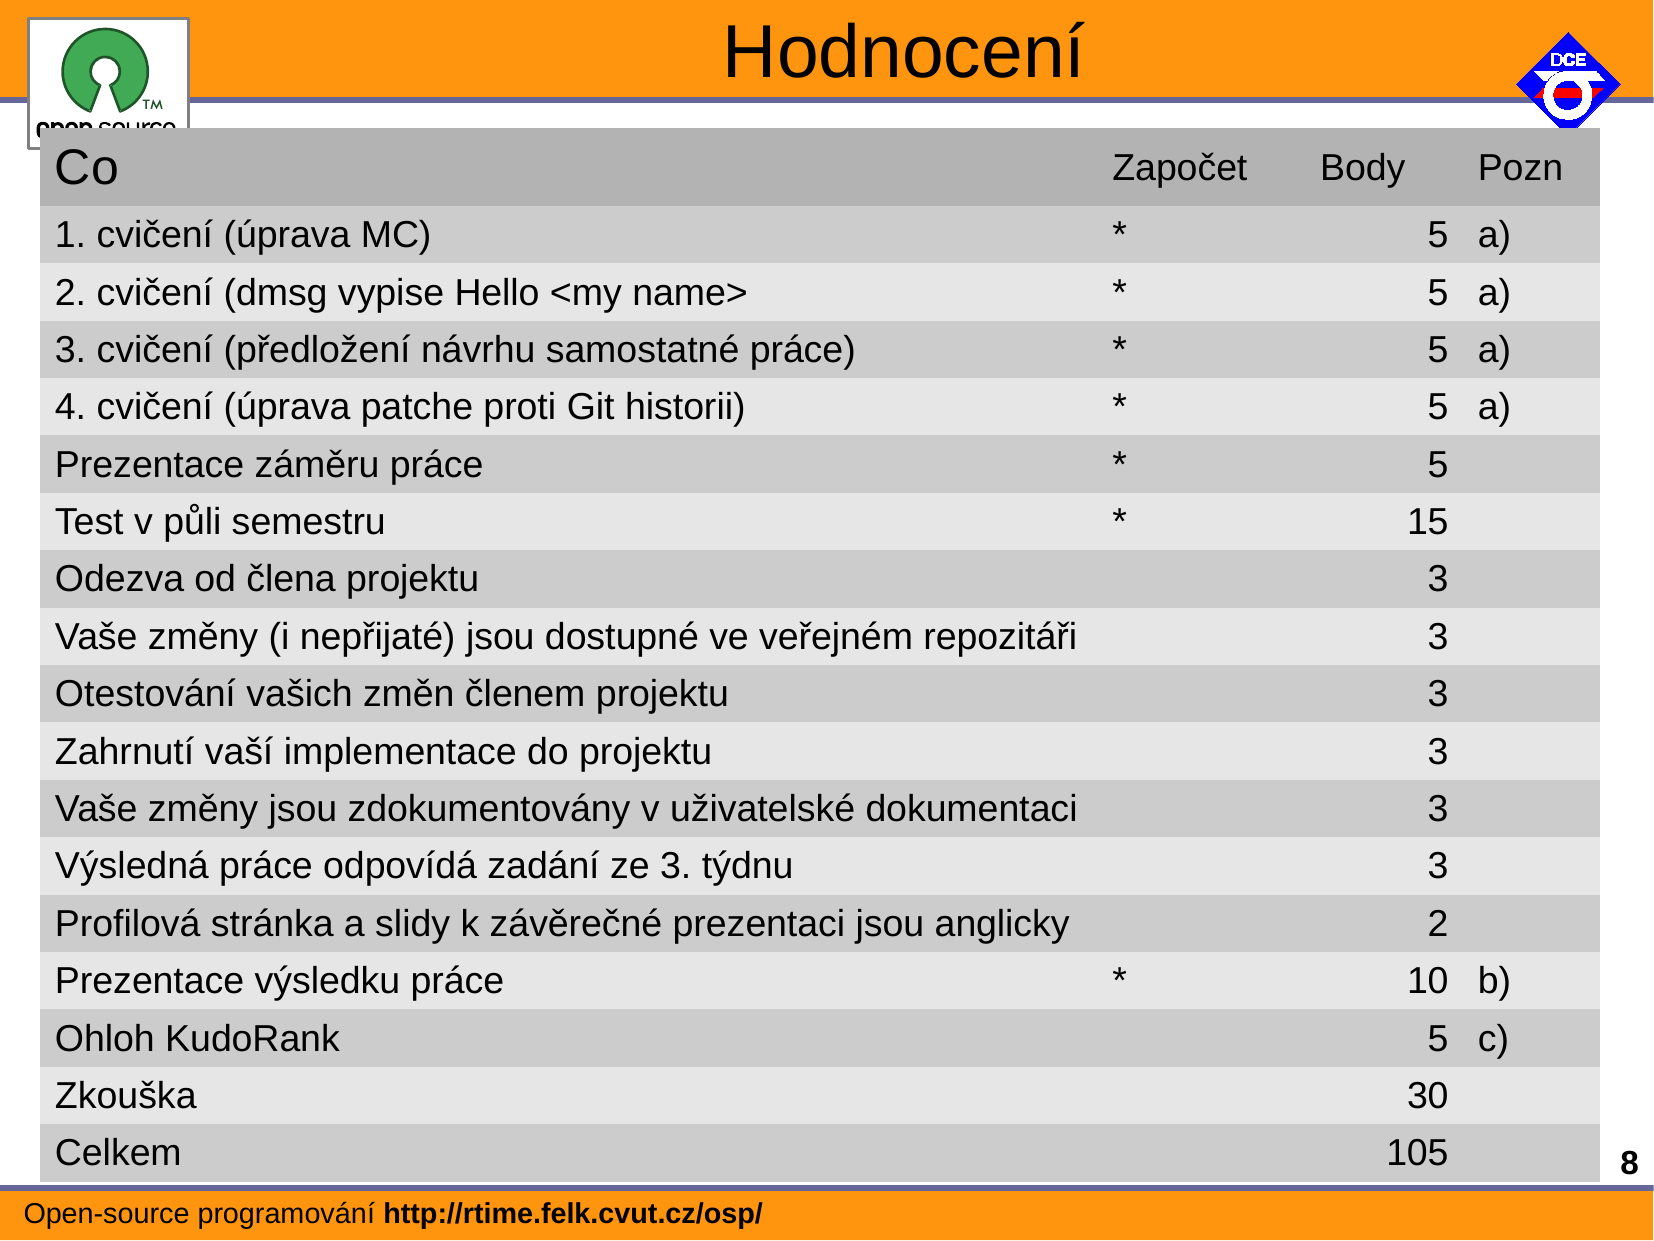

# Hodnocení
| Co | Započet | Body | Pozn |
| --- | --- | --- | --- |
| 1. cvičení (úprava MC) | \* | 5 | a) |
| 2. cvičení (dmsg vypise Hello <my name> | \* | 5 | a) |
| 3. cvičení (předložení návrhu samostatné práce) | \* | 5 | a) |
| 4. cvičení (úprava patche proti Git historii) | \* | 5 | a) |
| Prezentace záměru práce | \* | 5 | |
| Test v půli semestru | \* | 15 | |
| Odezva od člena projektu | | 3 | |
| Vaše změny (i nepřijaté) jsou dostupné ve veřejném repozitáři | | 3 | |
| Otestování vašich změn členem projektu | | 3 | |
| Zahrnutí vaší implementace do projektu | | 3 | |
| Vaše změny jsou zdokumentovány v uživatelské dokumentaci | | 3 | |
| Výsledná práce odpovídá zadání ze 3. týdnu | | 3 | |
| Profilová stránka a slidy k závěrečné prezentaci jsou anglicky | | 2 | |
| Prezentace výsledku práce | \* | 10 | b) |
| Ohloh KudoRank | | 5 | c) |
| Zkouška | | 30 | |
| Celkem | | 105 | |